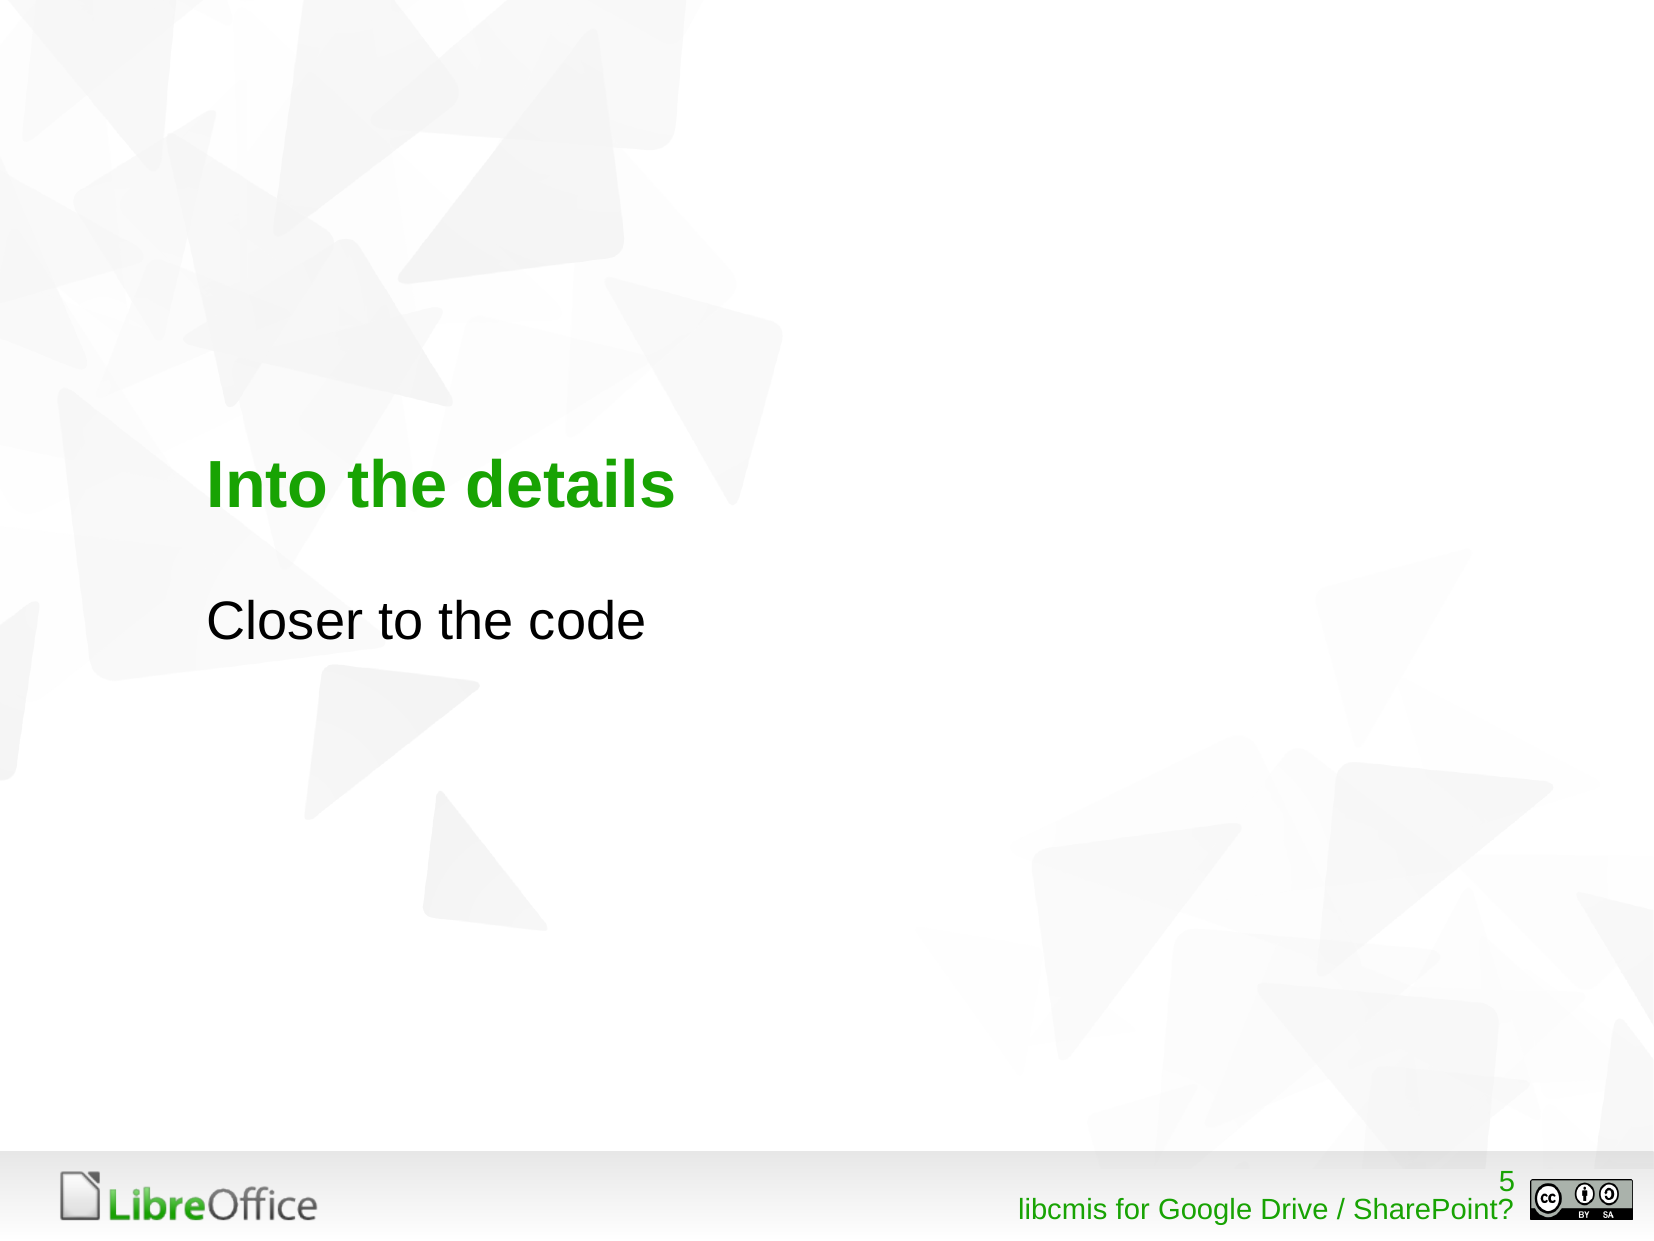

# Into the details
Closer to the code
5
libcmis for Google Drive / SharePoint?